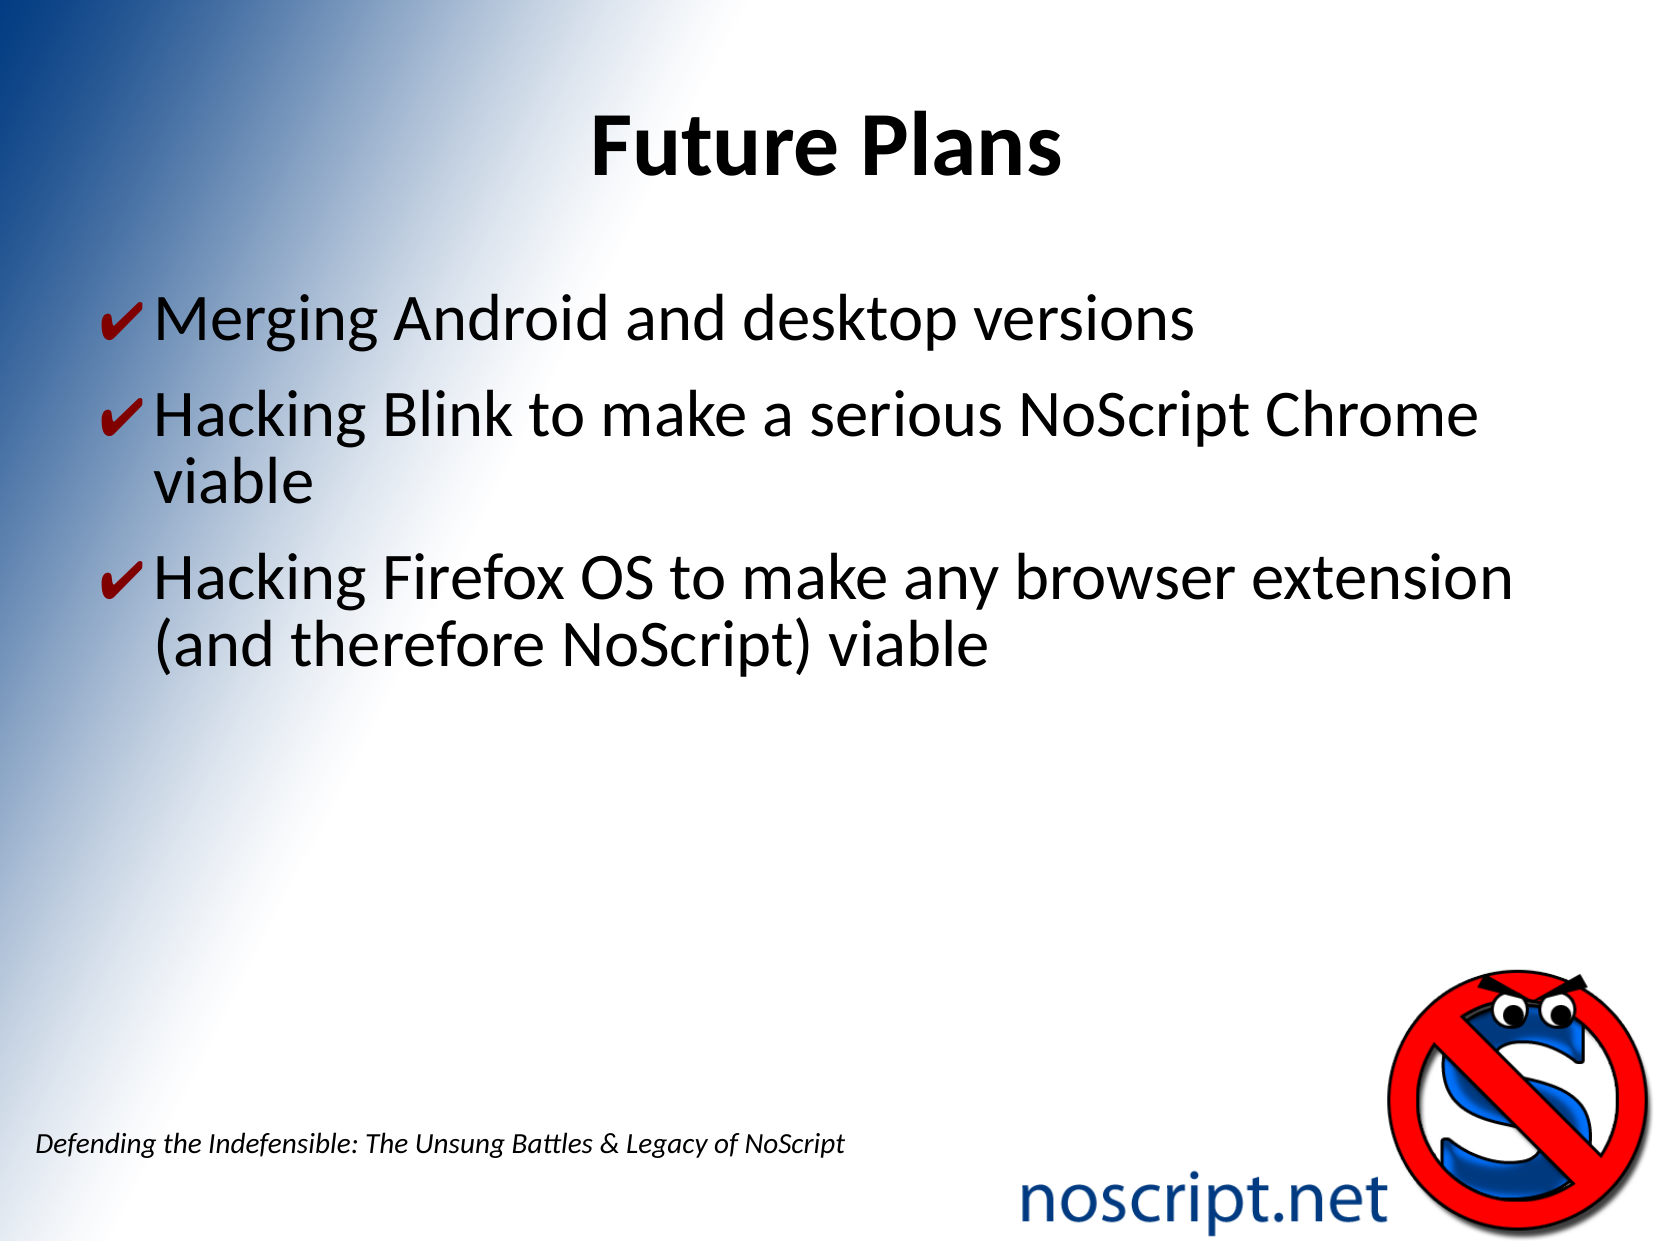

# Future Plans
Merging Android and desktop versions
Hacking Blink to make a serious NoScript Chrome viable
Hacking Firefox OS to make any browser extension (and therefore NoScript) viable
Defending the Indefensible: The Unsung Battles & Legacy of NoScript